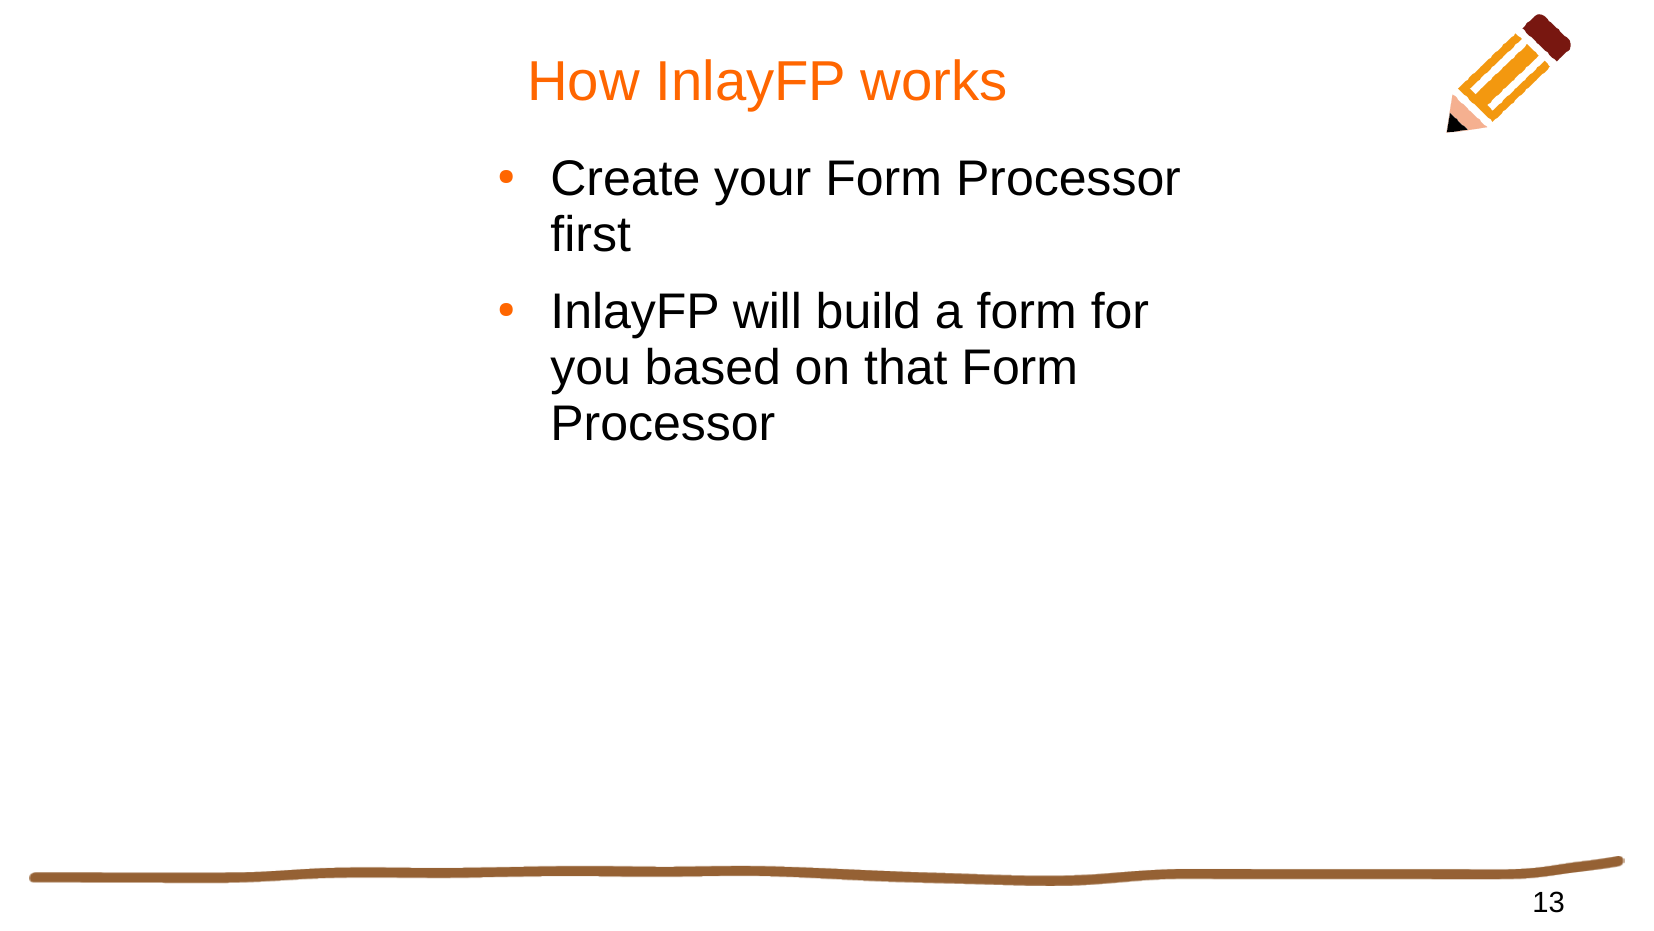

# How InlayFP works
Create your Form Processor first
InlayFP will build a form for you based on that Form Processor
13